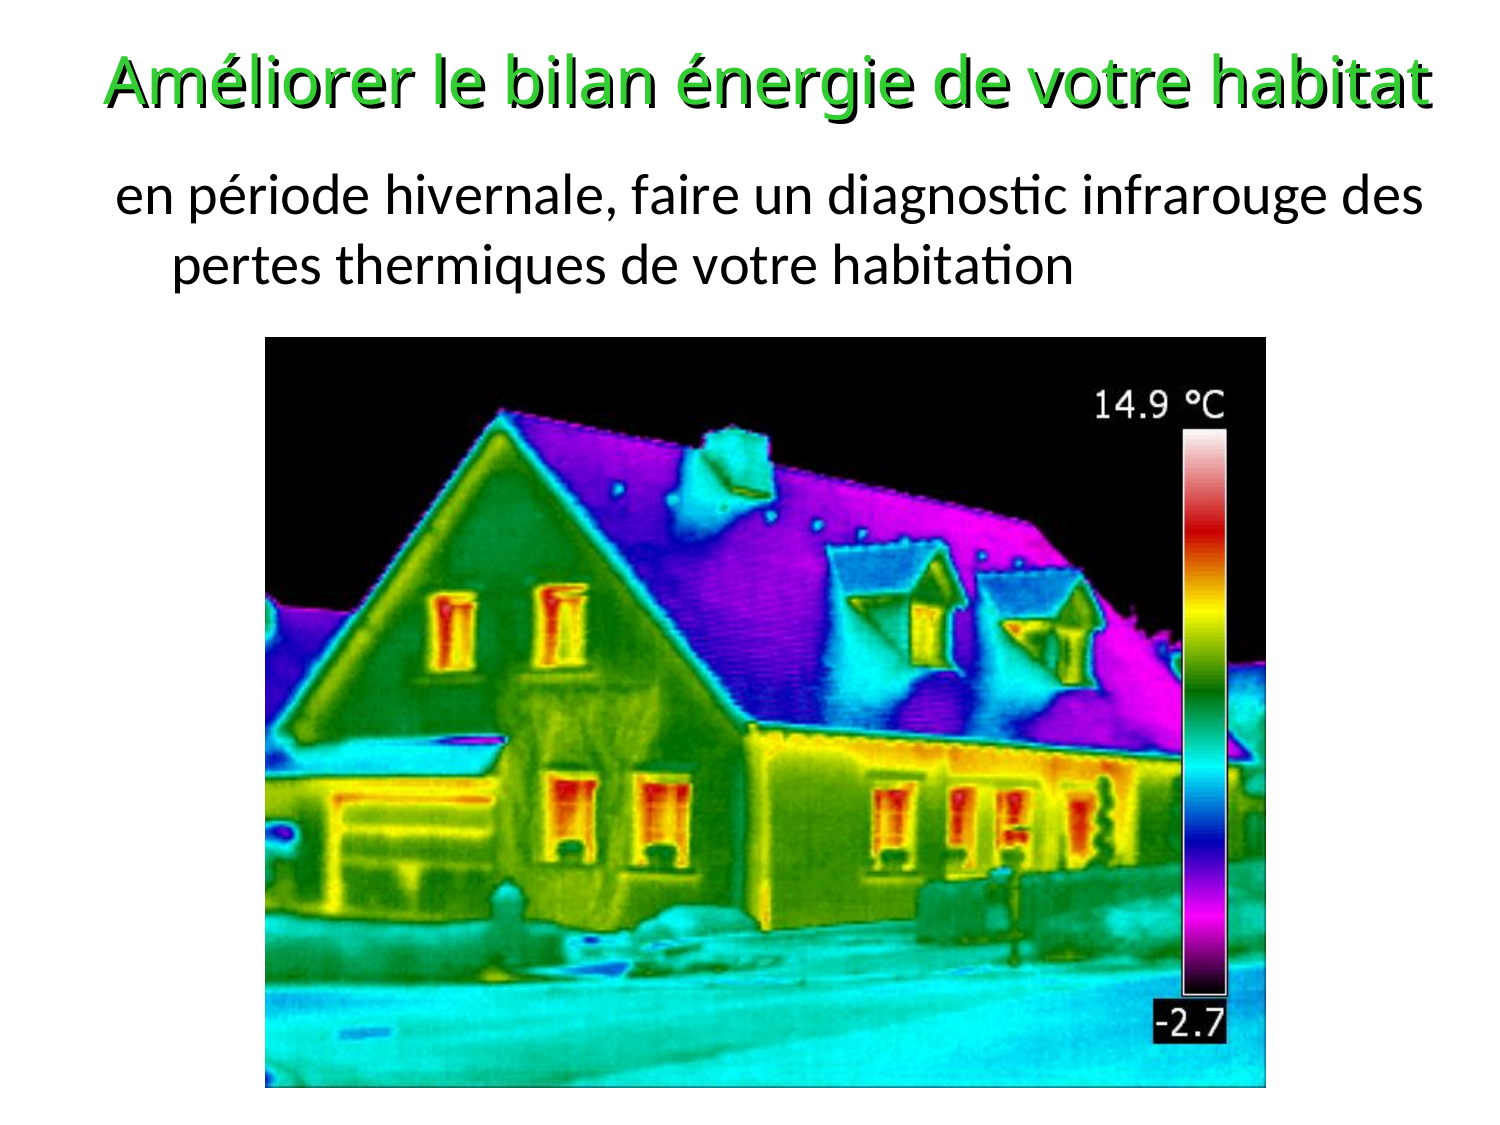

# Améliorer le bilan énergie de votre habitat
en période hivernale, faire un diagnostic infrarouge des pertes thermiques de votre habitation